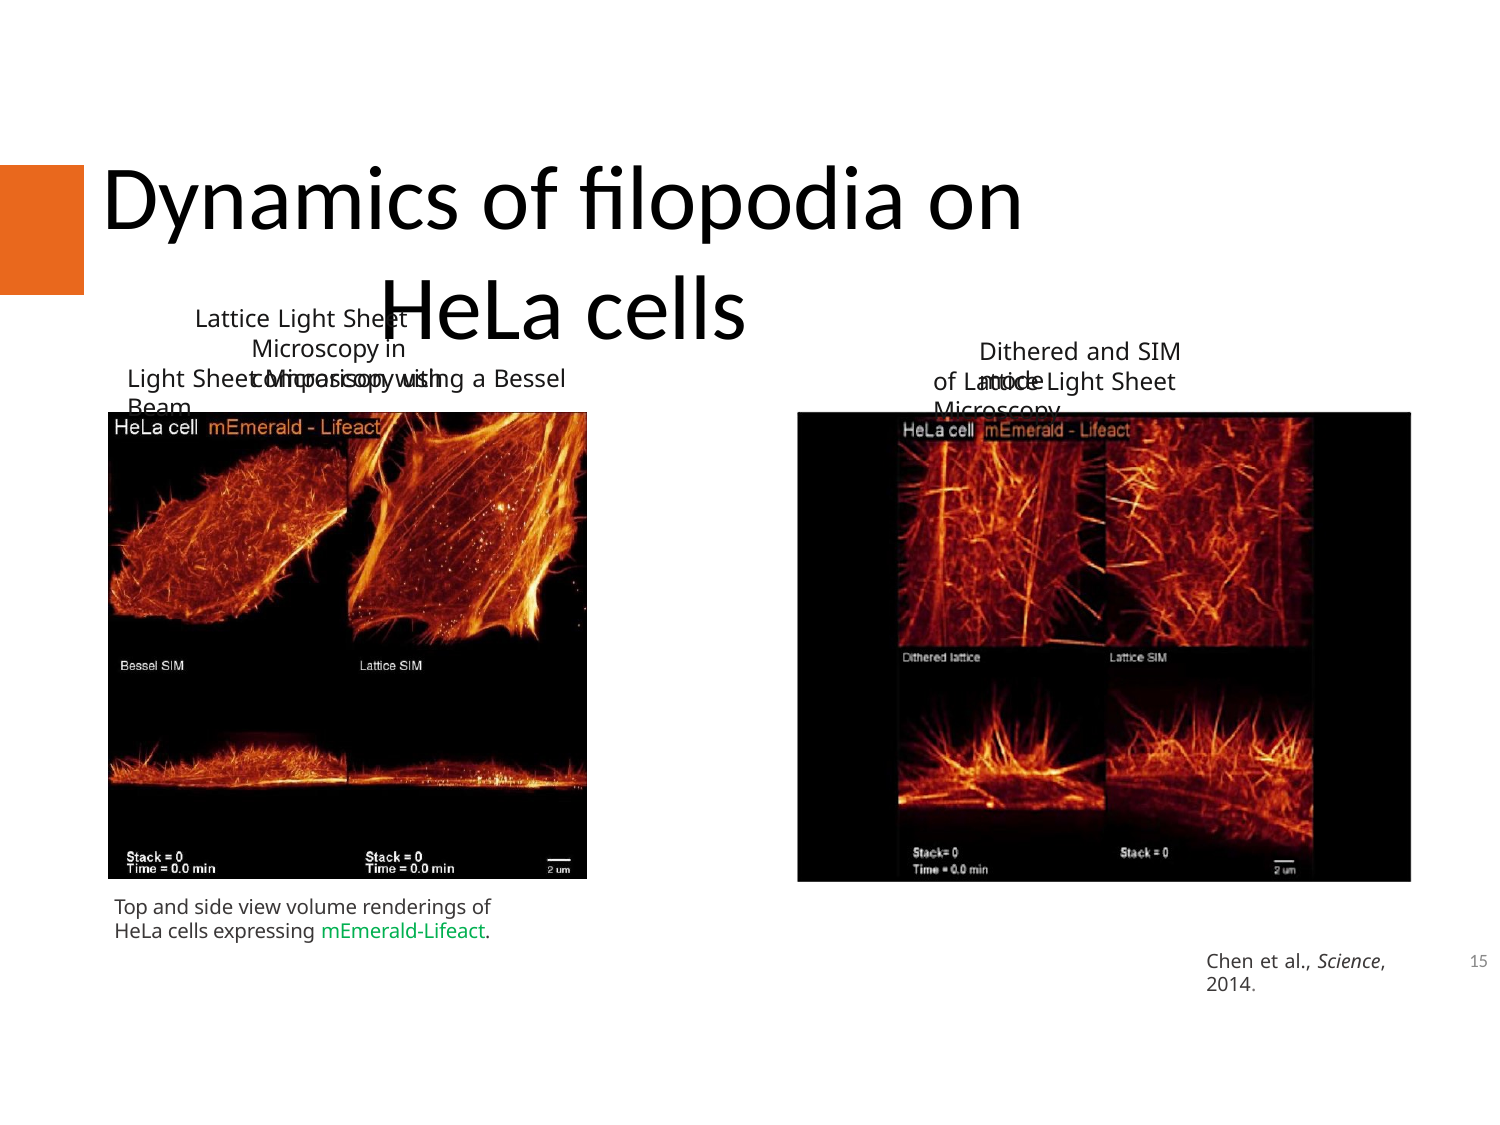

# Dynamics of filopodia on HeLa cells
Lattice Light Sheet Microscopy in comparison with
Dithered and SIM mode
Light Sheet Microscopy using a Bessel Beam
of Lattice Light Sheet Microscopy
Top and side view volume renderings of HeLa cells expressing mEmerald-Lifeact.
Chen et al., Science, 2014.
15